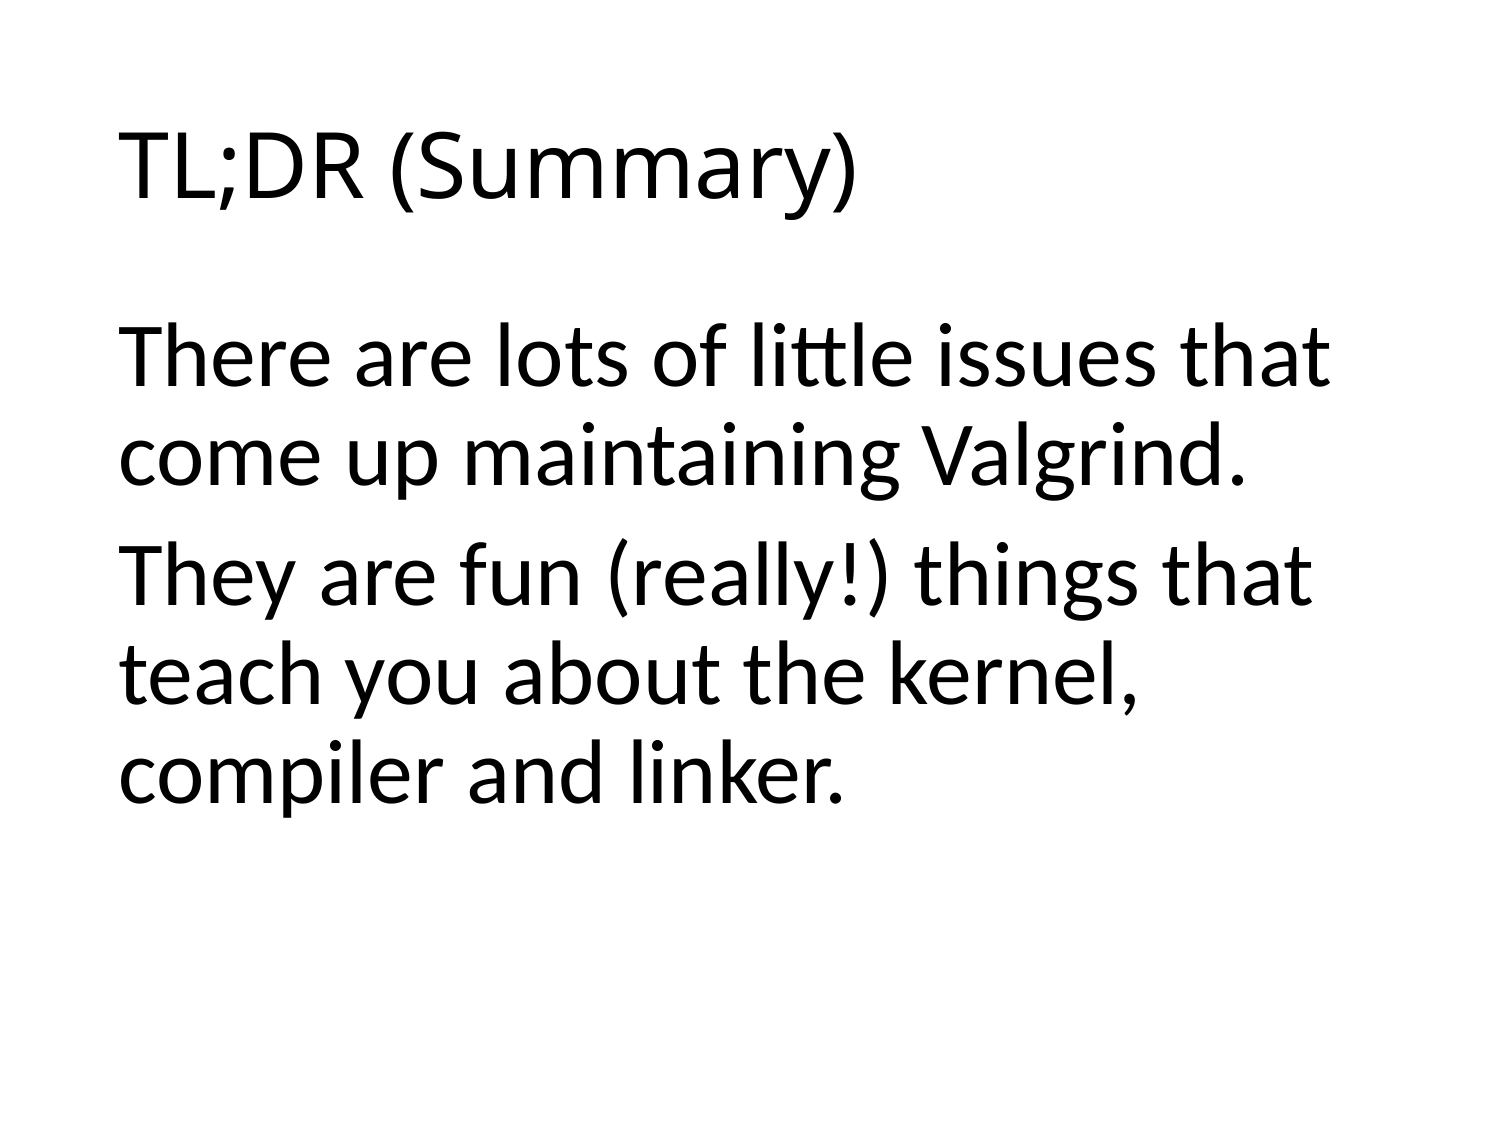

# TL;DR (Summary)
There are lots of little issues that come up maintaining Valgrind.
They are fun (really!) things that teach you about the kernel, compiler and linker.